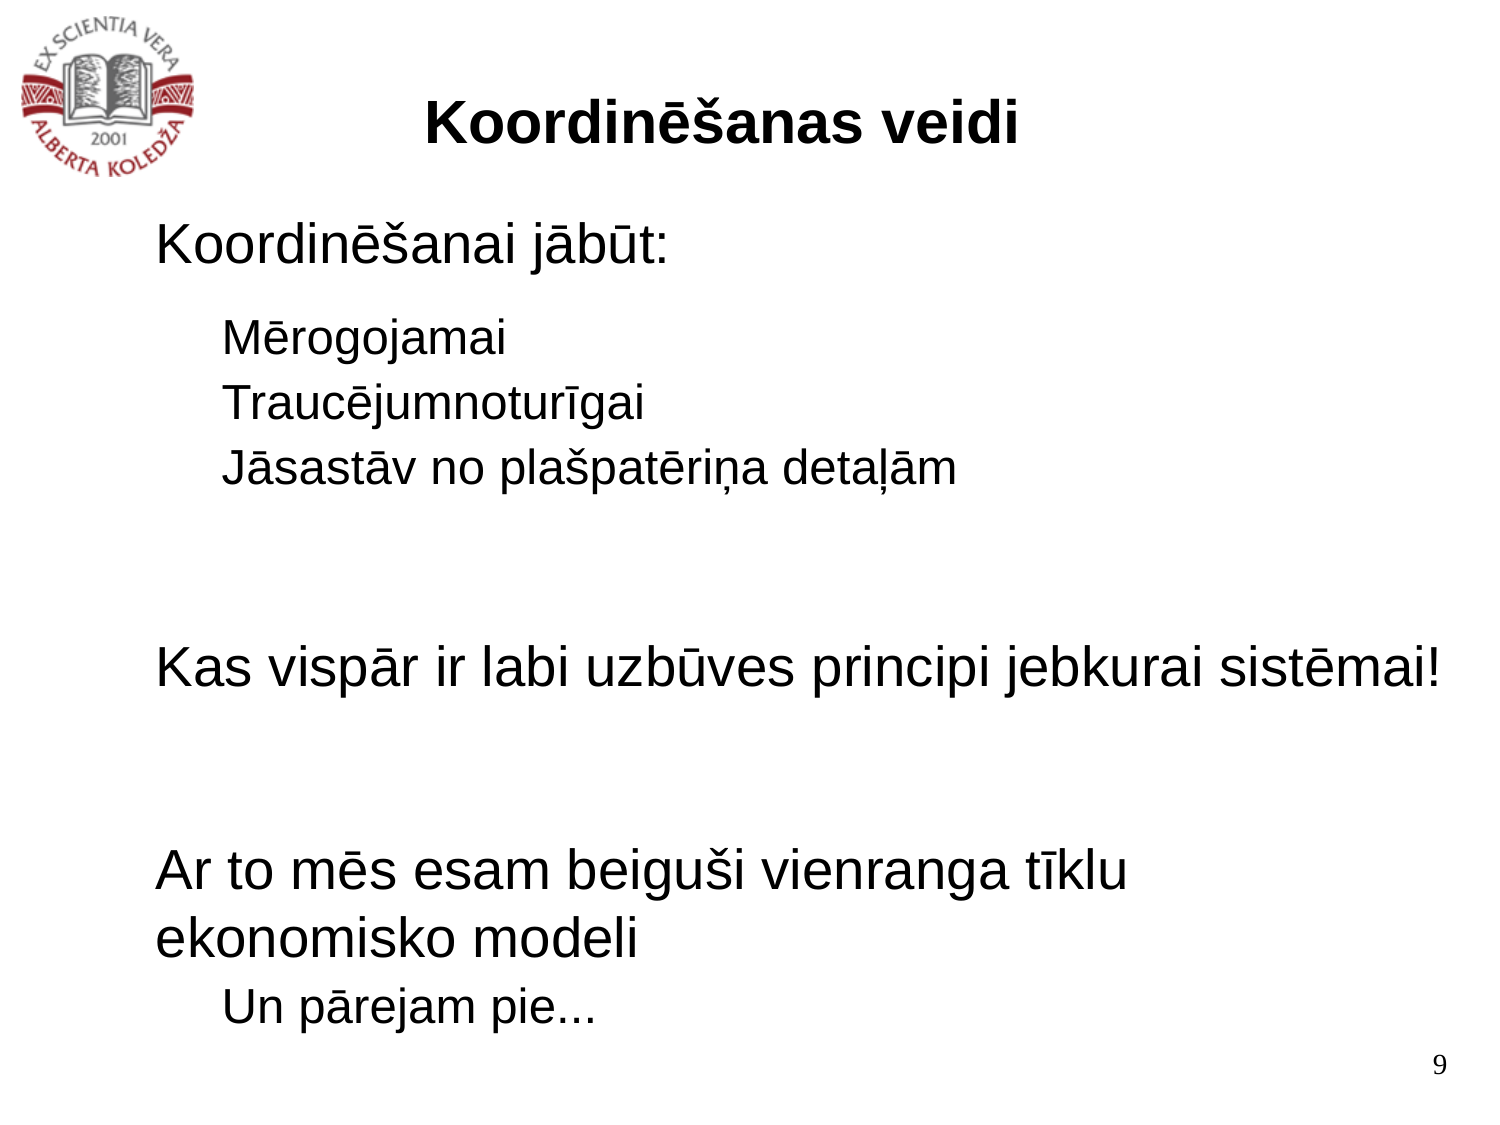

# Koordinēšanas veidi
Koordinēšanai jābūt:
Mērogojamai
Traucējumnoturīgai
Jāsastāv no plašpatēriņa detaļām
Kas vispār ir labi uzbūves principi jebkurai sistēmai!
Ar to mēs esam beiguši vienranga tīklu ekonomisko modeli
Un pārejam pie...